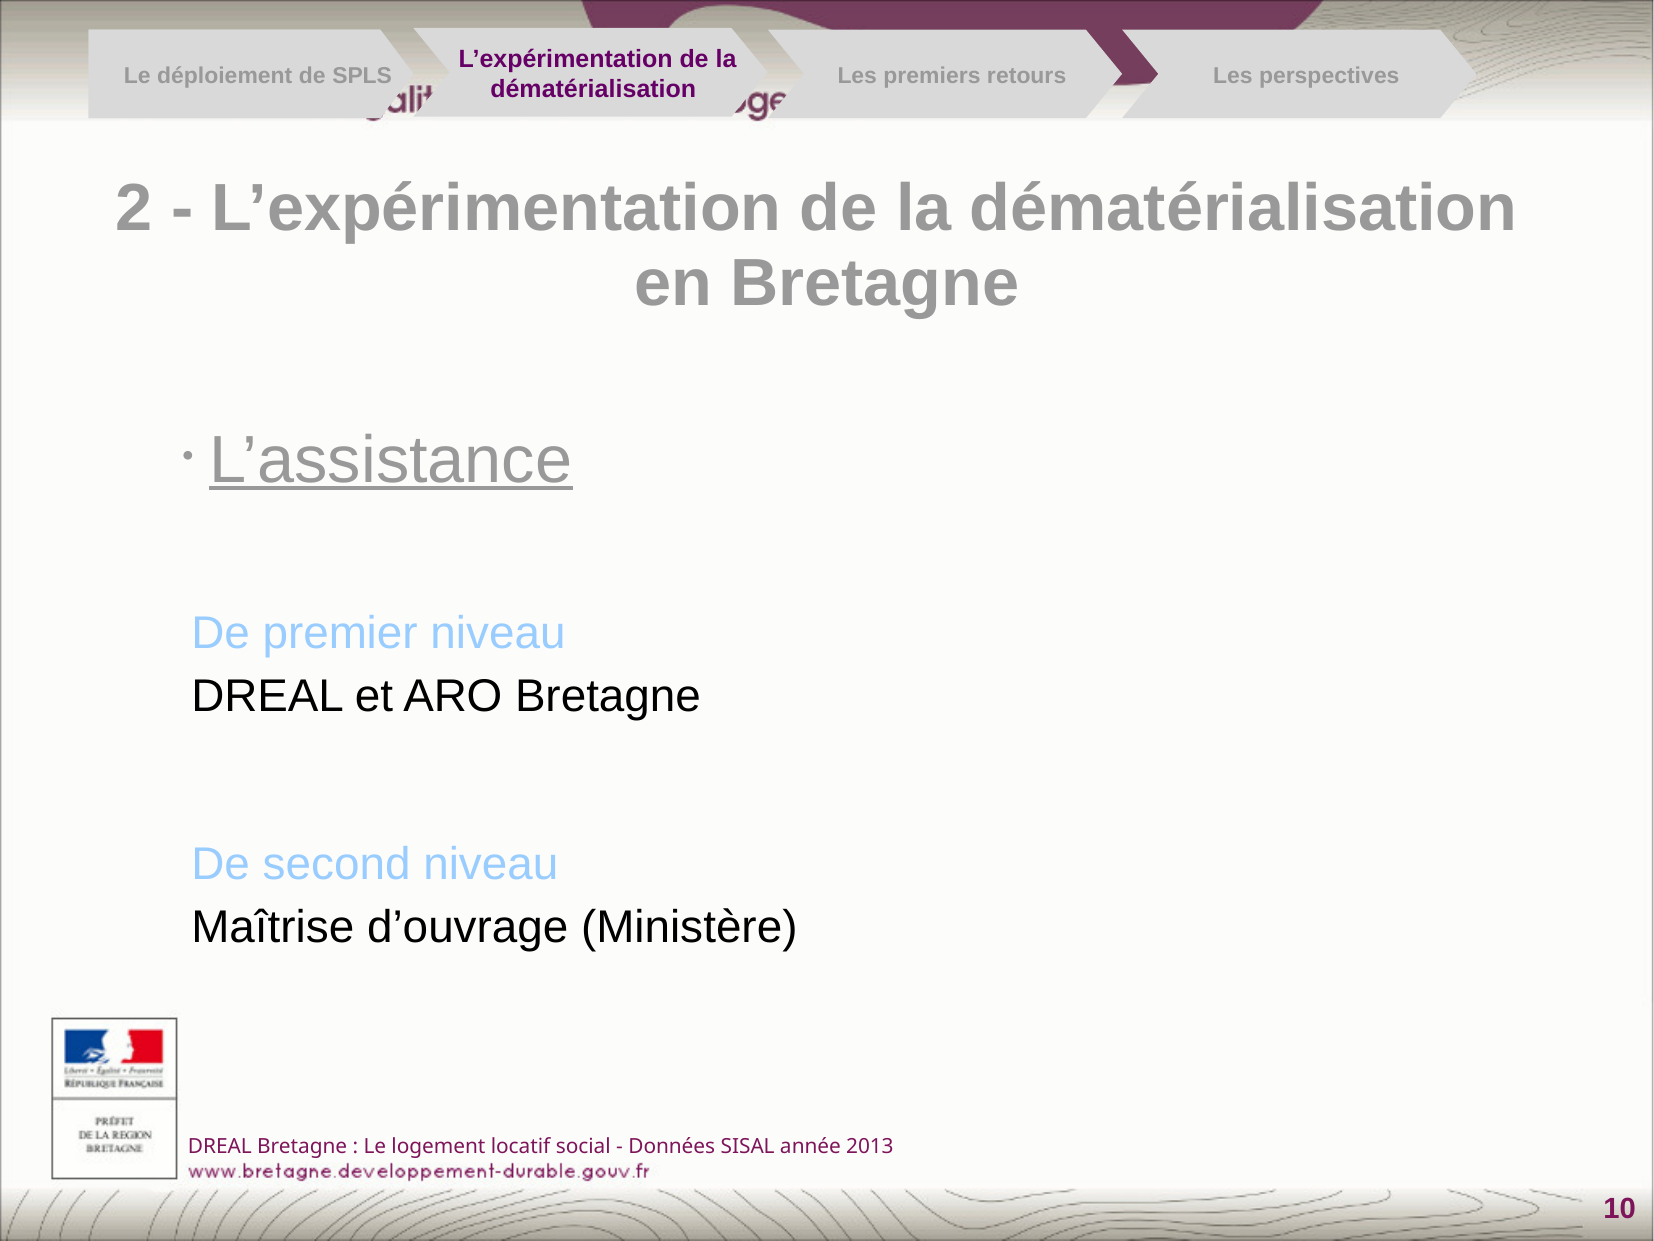

L’expérimentation de la dématérialisation
Le déploiement de SPLS
Le déploiement de SPLS
Les premiers retours
Les perspectives
# 2 - L’expérimentation de la dématérialisation en Bretagne
L’assistance
De premier niveau
DREAL et ARO Bretagne
De second niveau
Maîtrise d’ouvrage (Ministère)
DREAL Bretagne : Le logement locatif social - Données SISAL année 2013